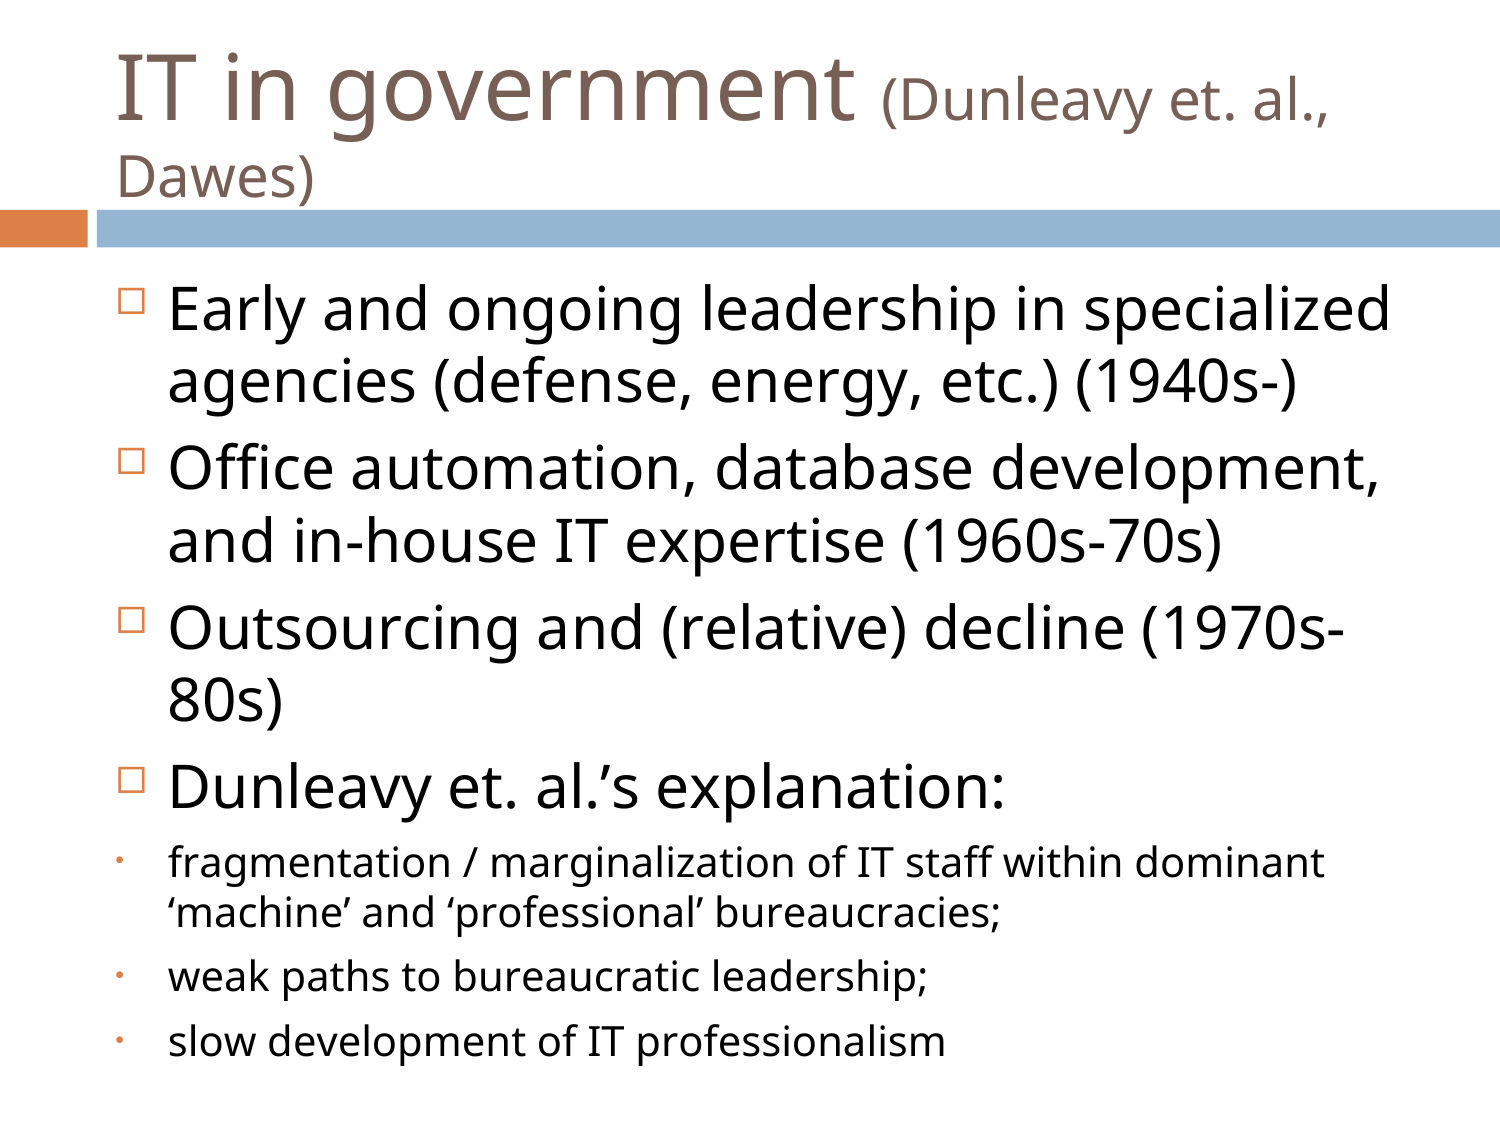

# IT in government (Dunleavy et. al., Dawes)
Early and ongoing leadership in specialized agencies (defense, energy, etc.) (1940s-)
Office automation, database development, and in-house IT expertise (1960s-70s)
Outsourcing and (relative) decline (1970s-80s)
Dunleavy et. al.’s explanation:
fragmentation / marginalization of IT staff within dominant ‘machine’ and ‘professional’ bureaucracies;
weak paths to bureaucratic leadership;
slow development of IT professionalism